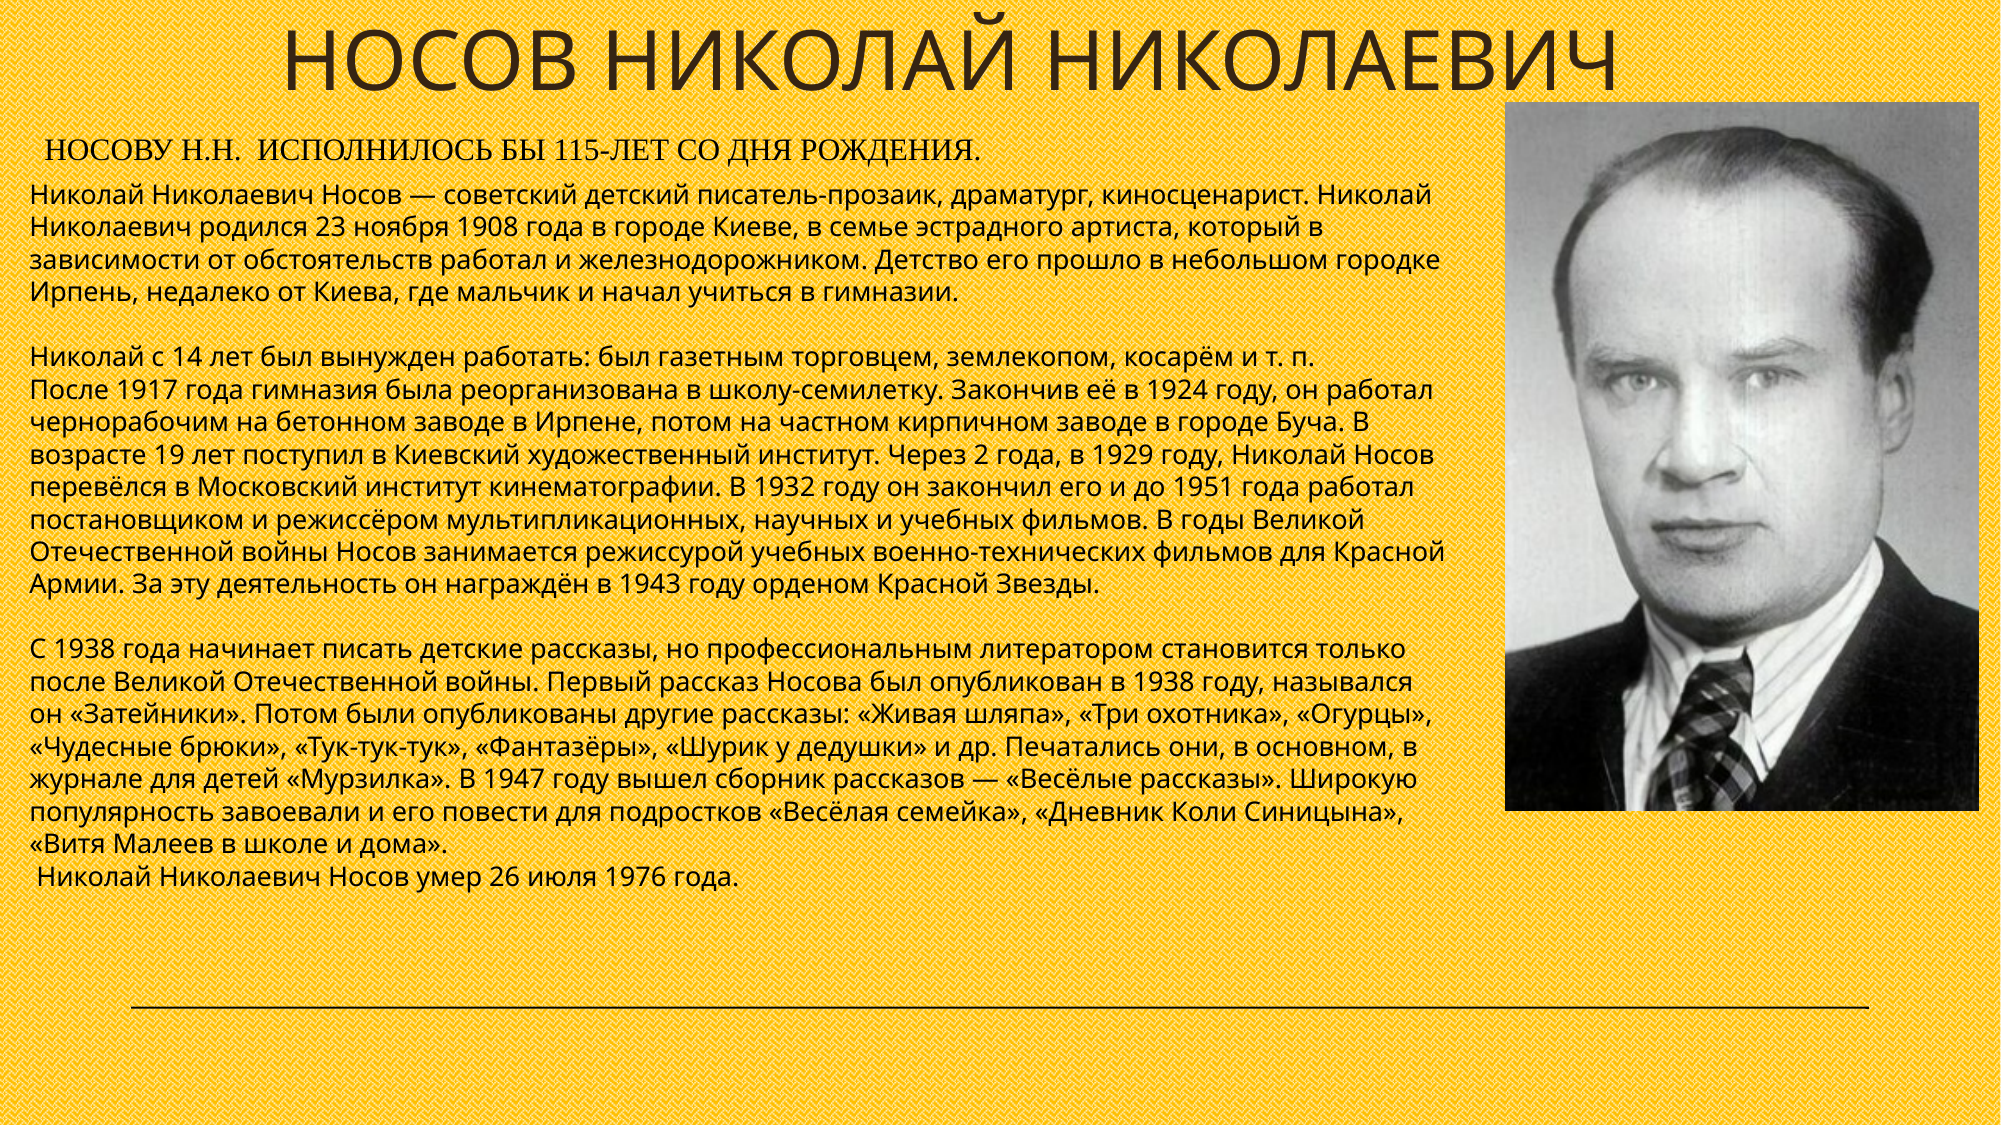

# Носов Николай Николаевич
НОСОВУ Н.Н. ИСПОЛНИЛОСЬ БЫ 115-ЛЕТ СО ДНЯ РОЖДЕНИЯ.
Николай Николаевич Носов — cоветский детский писатель-прозаик, драматург, киносценарист. Николай Николаевич родился 23 ноября 1908 года в городе Киеве, в семье эстрадного артиста, который в зависимости от обстоятельств работал и железнодорожником. Детство его прошло в небольшом городке Ирпень, недалеко от Киева, где мальчик и начал учиться в гимназии.
Николай с 14 лет был вынужден работать: был газетным торговцем, землекопом, косарём и т. п.
После 1917 года гимназия была реорганизована в школу-семилетку. Закончив её в 1924 году, он работал чернорабочим на бетонном заводе в Ирпенe, потом на частном кирпичном заводе в городе Буча. В возрасте 19 лет поступил в Киевский художественный институт. Через 2 года, в 1929 году, Николай Носов перевёлся в Московский институт кинематографии. В 1932 году он закончил его и до 1951 года работал постановщиком и режиссёром мультипликационных, научных и учебных фильмов. В годы Великой Отечественной войны Носов занимается режиссурой учебных военно-технических фильмов для Красной Армии. За эту деятельность он награждён в 1943 году орденом Красной Звезды.
С 1938 года начинает писать детские рассказы, но профессиональным литератором становится только после Великой Отечественной войны. Первый рассказ Носова был опубликован в 1938 году, назывался он «Затейники». Потом были опубликованы другие рассказы: «Живая шляпа», «Три охотника», «Огурцы», «Чудесные брюки», «Тук-тук-тук», «Фантазёры», «Шурик у дедушки» и др. Печатались они, в основном, в журнале для детей «Мурзилка». В 1947 году вышел сборник рассказов — «Весёлые рассказы». Широкую популярность завоевали и его повести для подростков «Весёлая семейка», «Дневник Коли Синицына», «Витя Малеев в школе и дома».
 Николай Николаевич Носов умер 26 июля 1976 года.